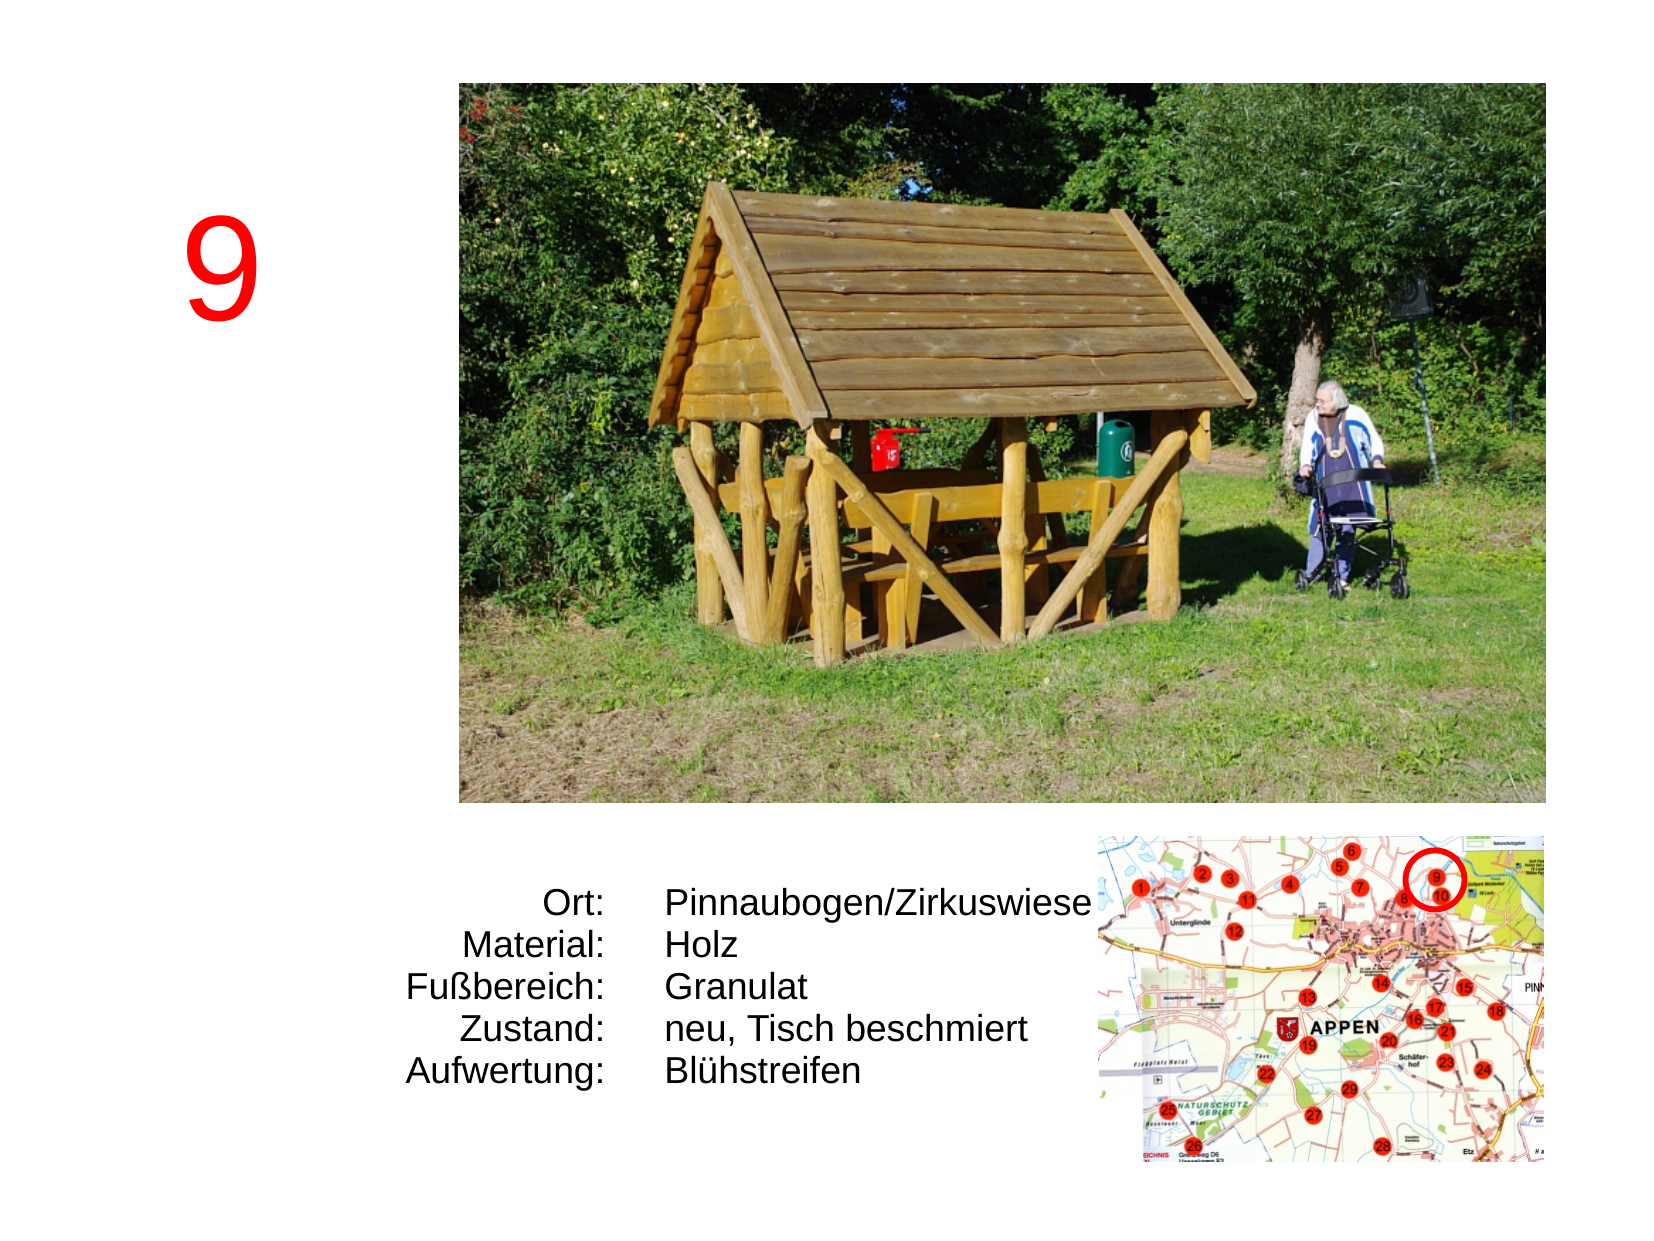

9
IMGP7865rNr09.jpg
	Ort:		Pinnaubogen/Zirkuswiese
	Material:		Holz
	Fußbereich:		Granulat
	Zustand:		neu, Tisch beschmiert
	Aufwertung:		Blühstreifen